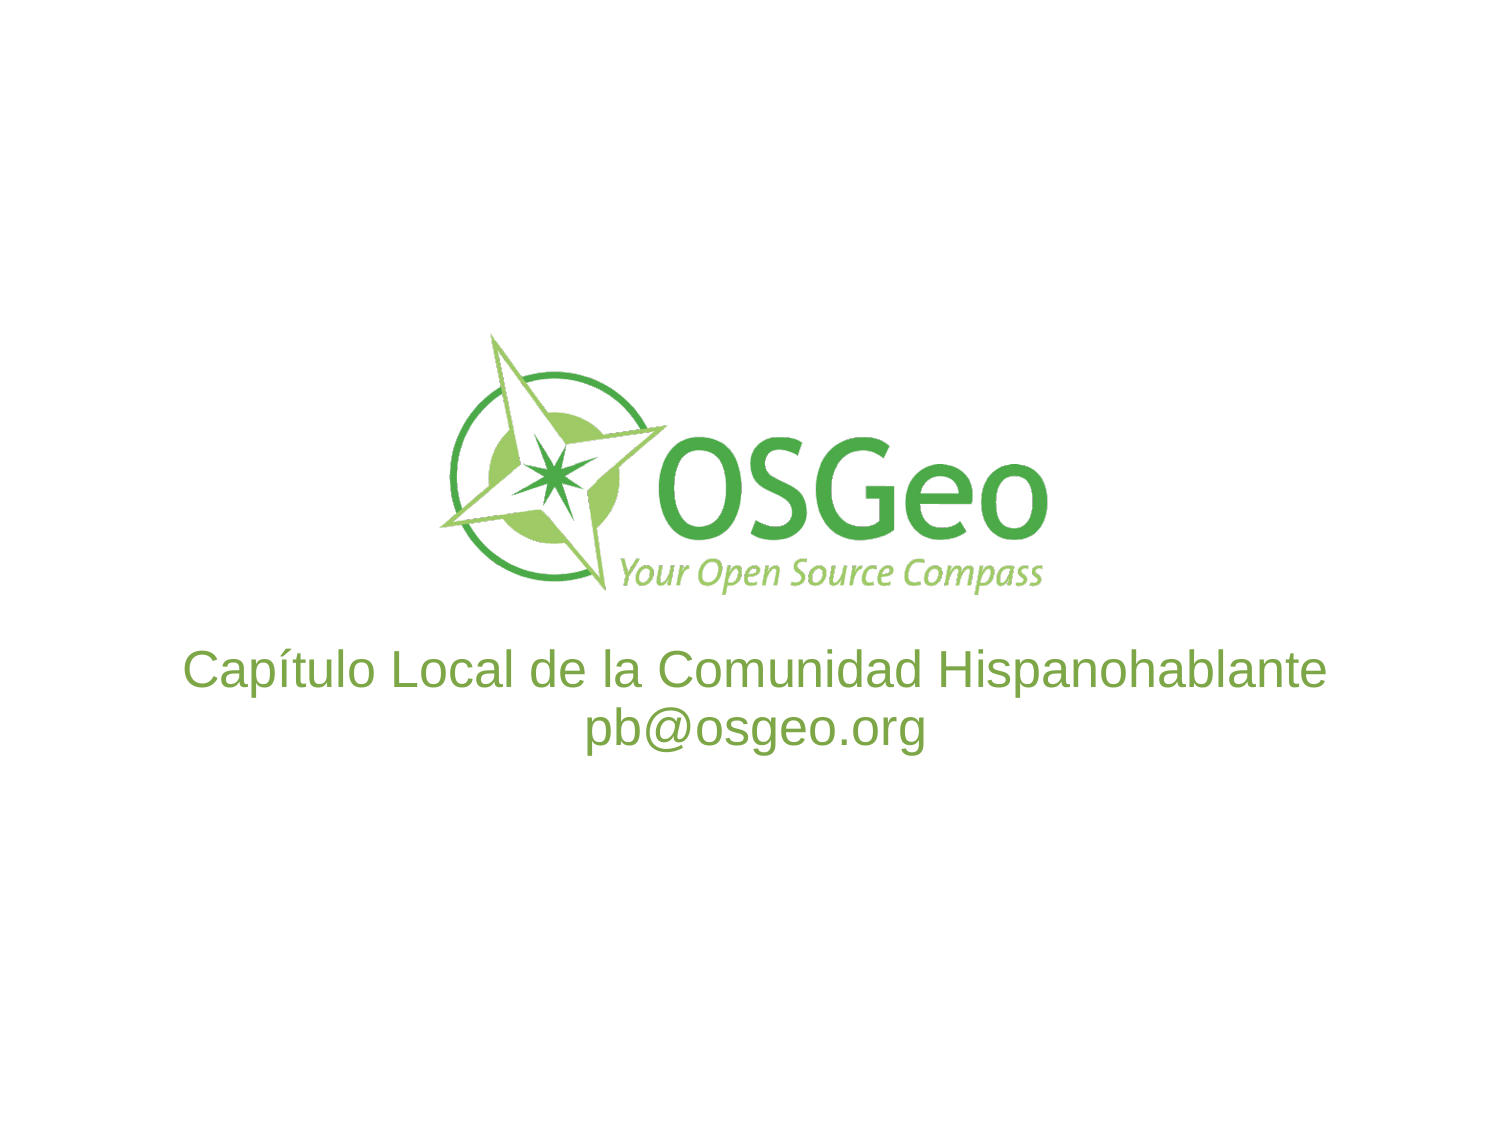

Capítulo Local de la Comunidad Hispanohablante
pb@osgeo.org